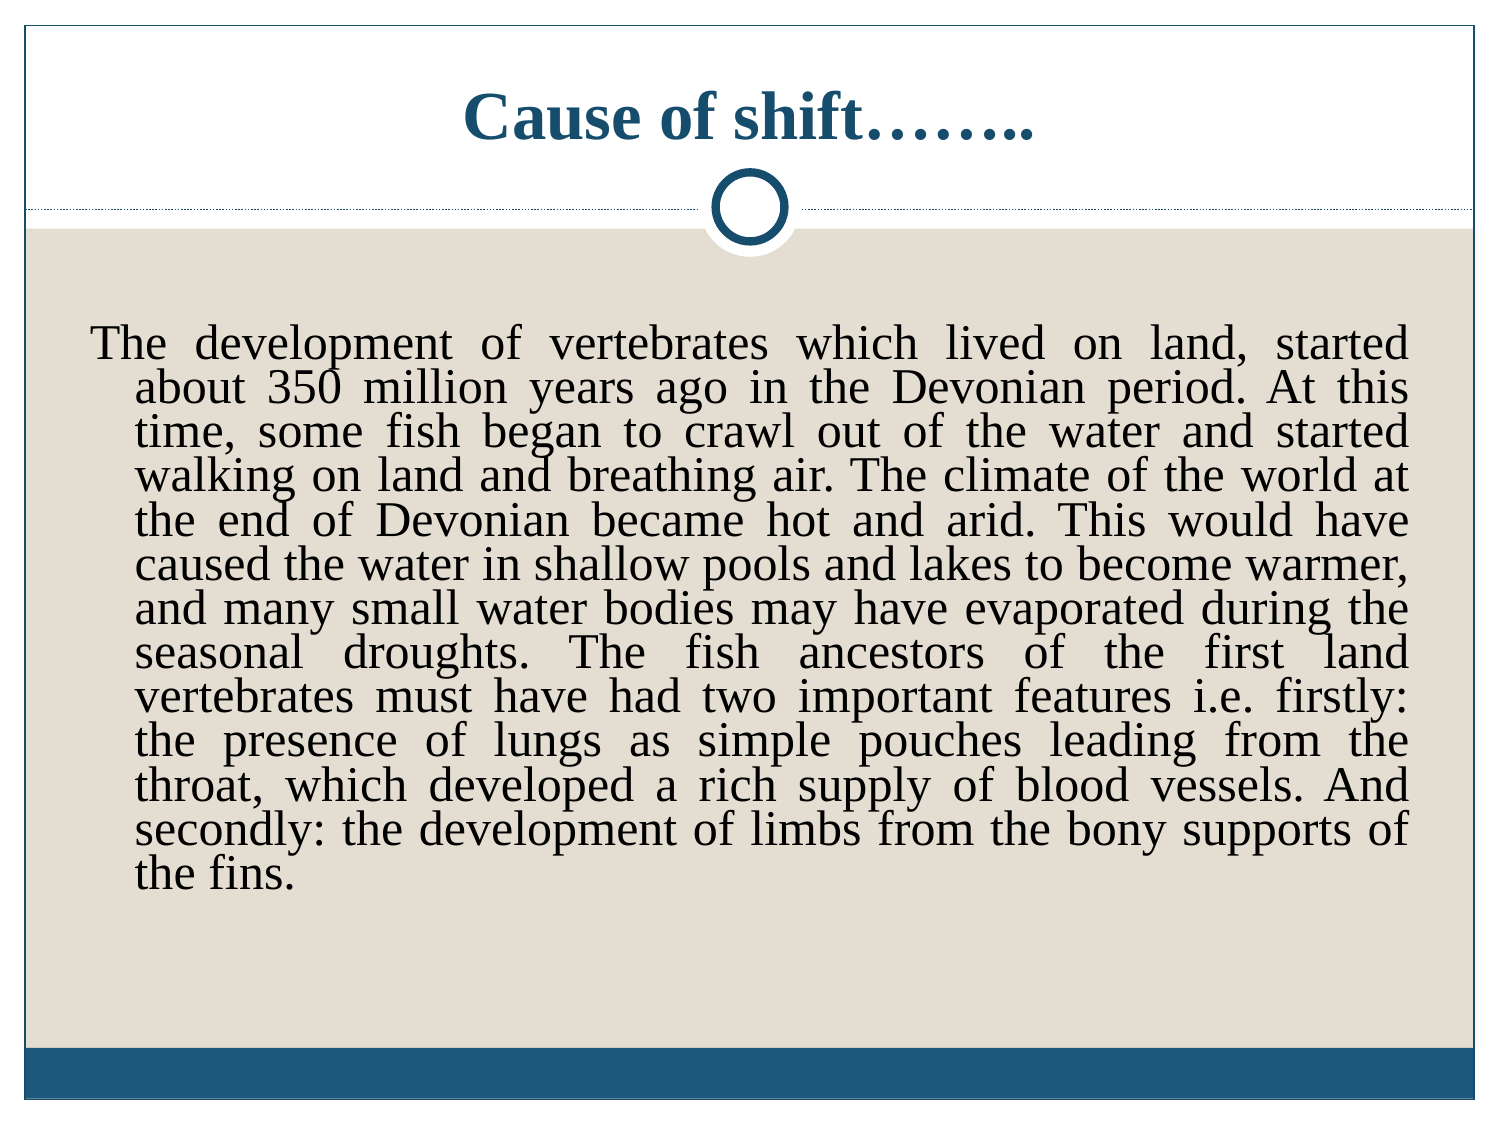

# Cause of shift……..
The development of vertebrates which lived on land, started about 350 million years ago in the Devonian period. At this time, some fish began to crawl out of the water and started walking on land and breathing air. The climate of the world at the end of Devonian became hot and arid. This would have caused the water in shallow pools and lakes to become warmer, and many small water bodies may have evaporated during the seasonal droughts. The fish ancestors of the first land vertebrates must have had two important features i.e. firstly: the presence of lungs as simple pouches leading from the throat, which developed a rich supply of blood vessels. And secondly: the development of limbs from the bony supports of the fins.